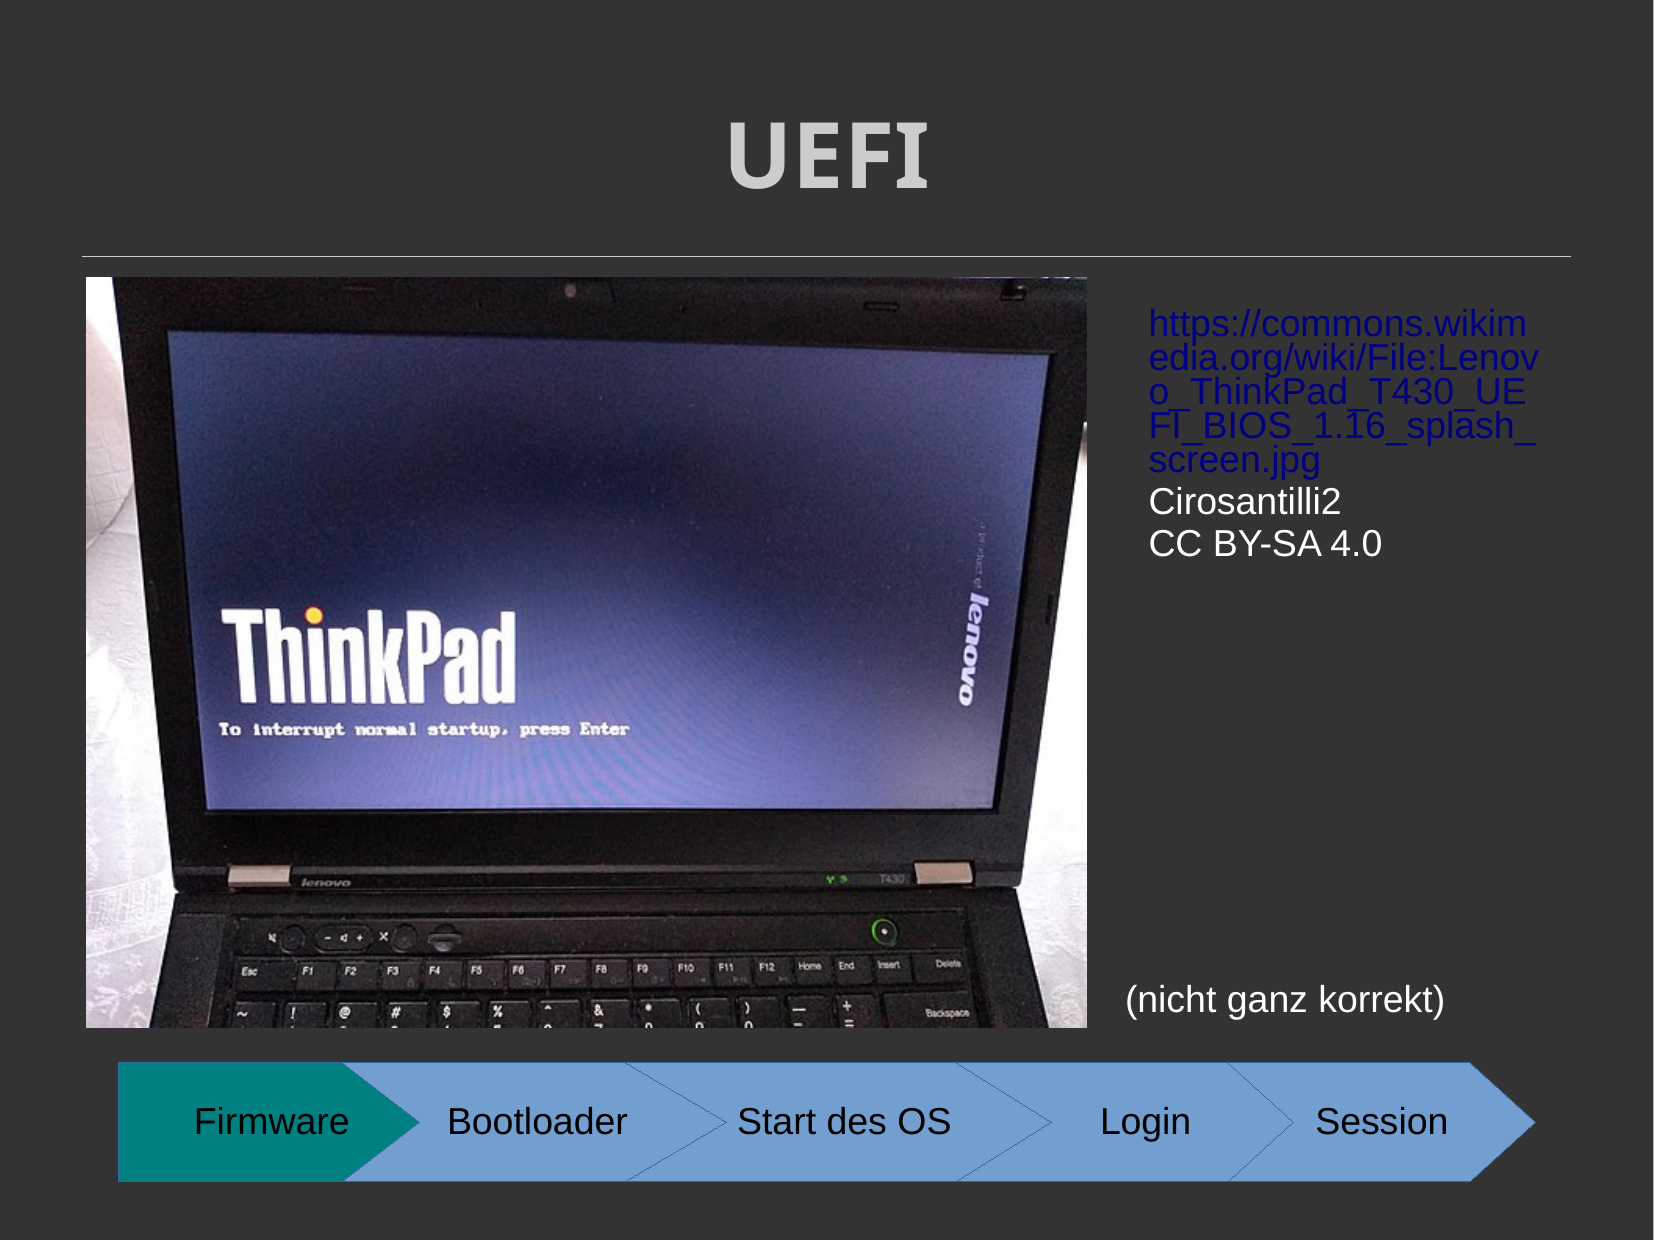

# UEFI
https://commons.wikimedia.org/wiki/File:Lenovo_ThinkPad_T430_UEFI_BIOS_1.16_splash_screen.jpg
Cirosantilli2
CC BY-SA 4.0
(nicht ganz korrekt)
Firmware
Bootloader
Start des OS
Login
Session